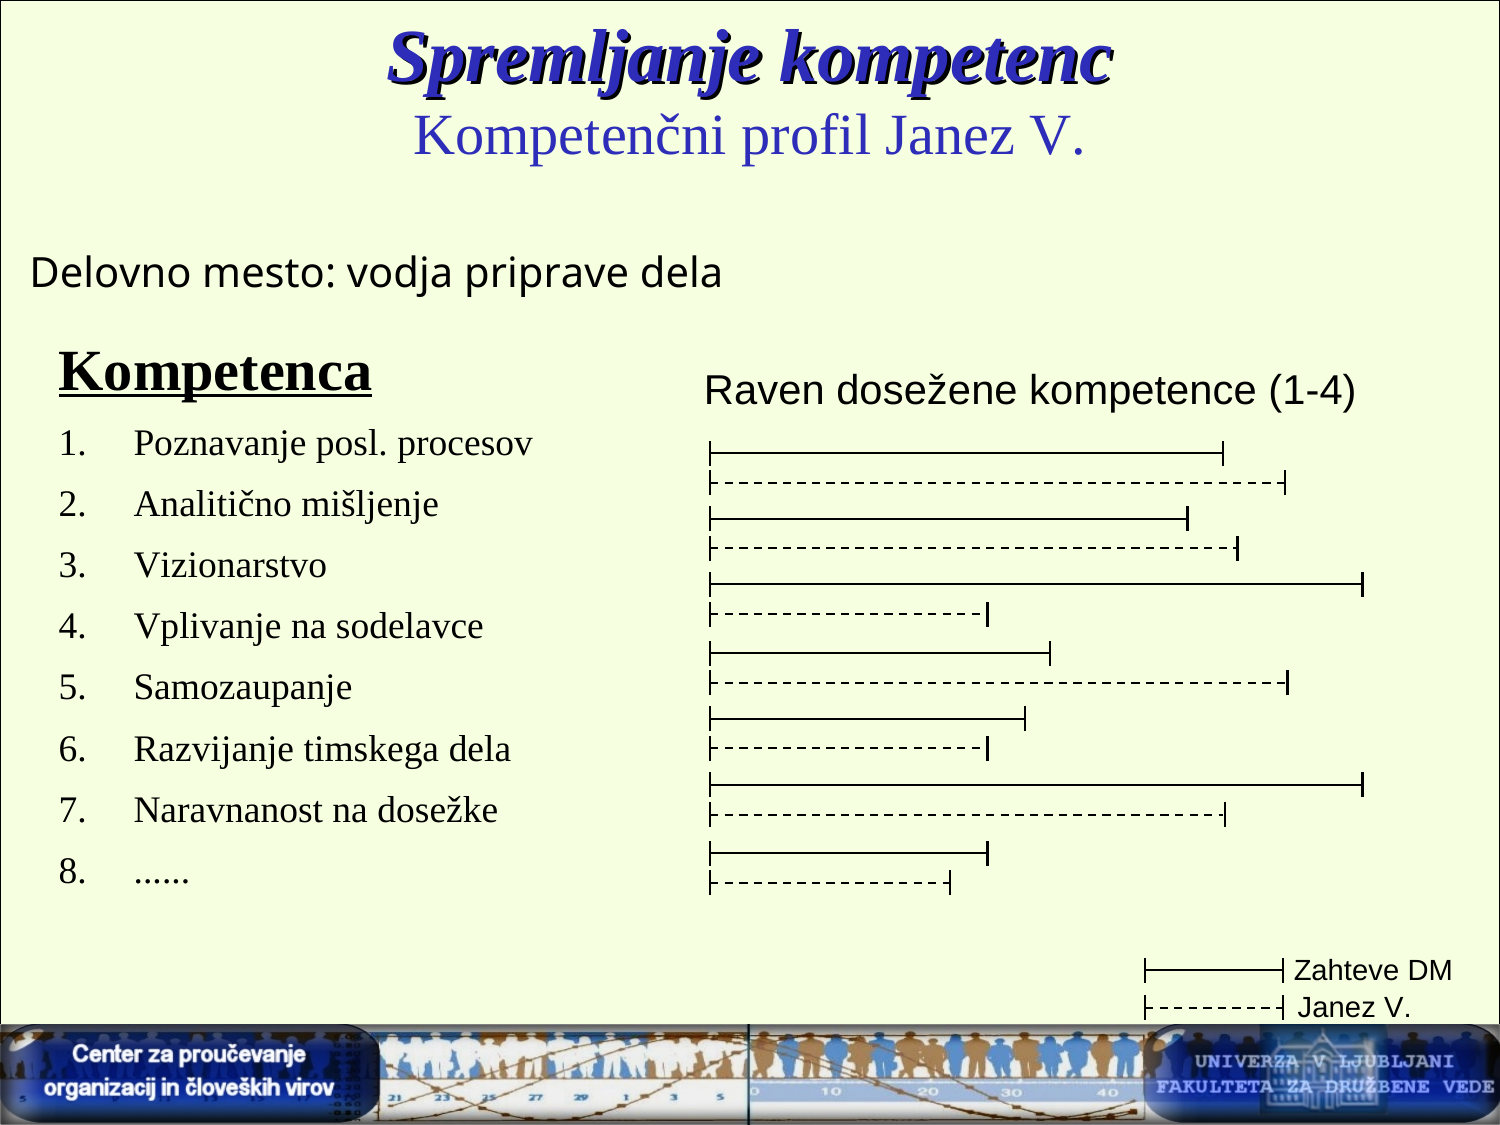

# Spremljanje kompetenc Kompetenčni profil Janez V.
Delovno mesto: vodja priprave dela
Kompetenca
Poznavanje posl. procesov
Analitično mišljenje
Vizionarstvo
Vplivanje na sodelavce
Samozaupanje
Razvijanje timskega dela
Naravnanost na dosežke
......
Raven dosežene kompetence (1-4)
Zahteve DM
Janez V.